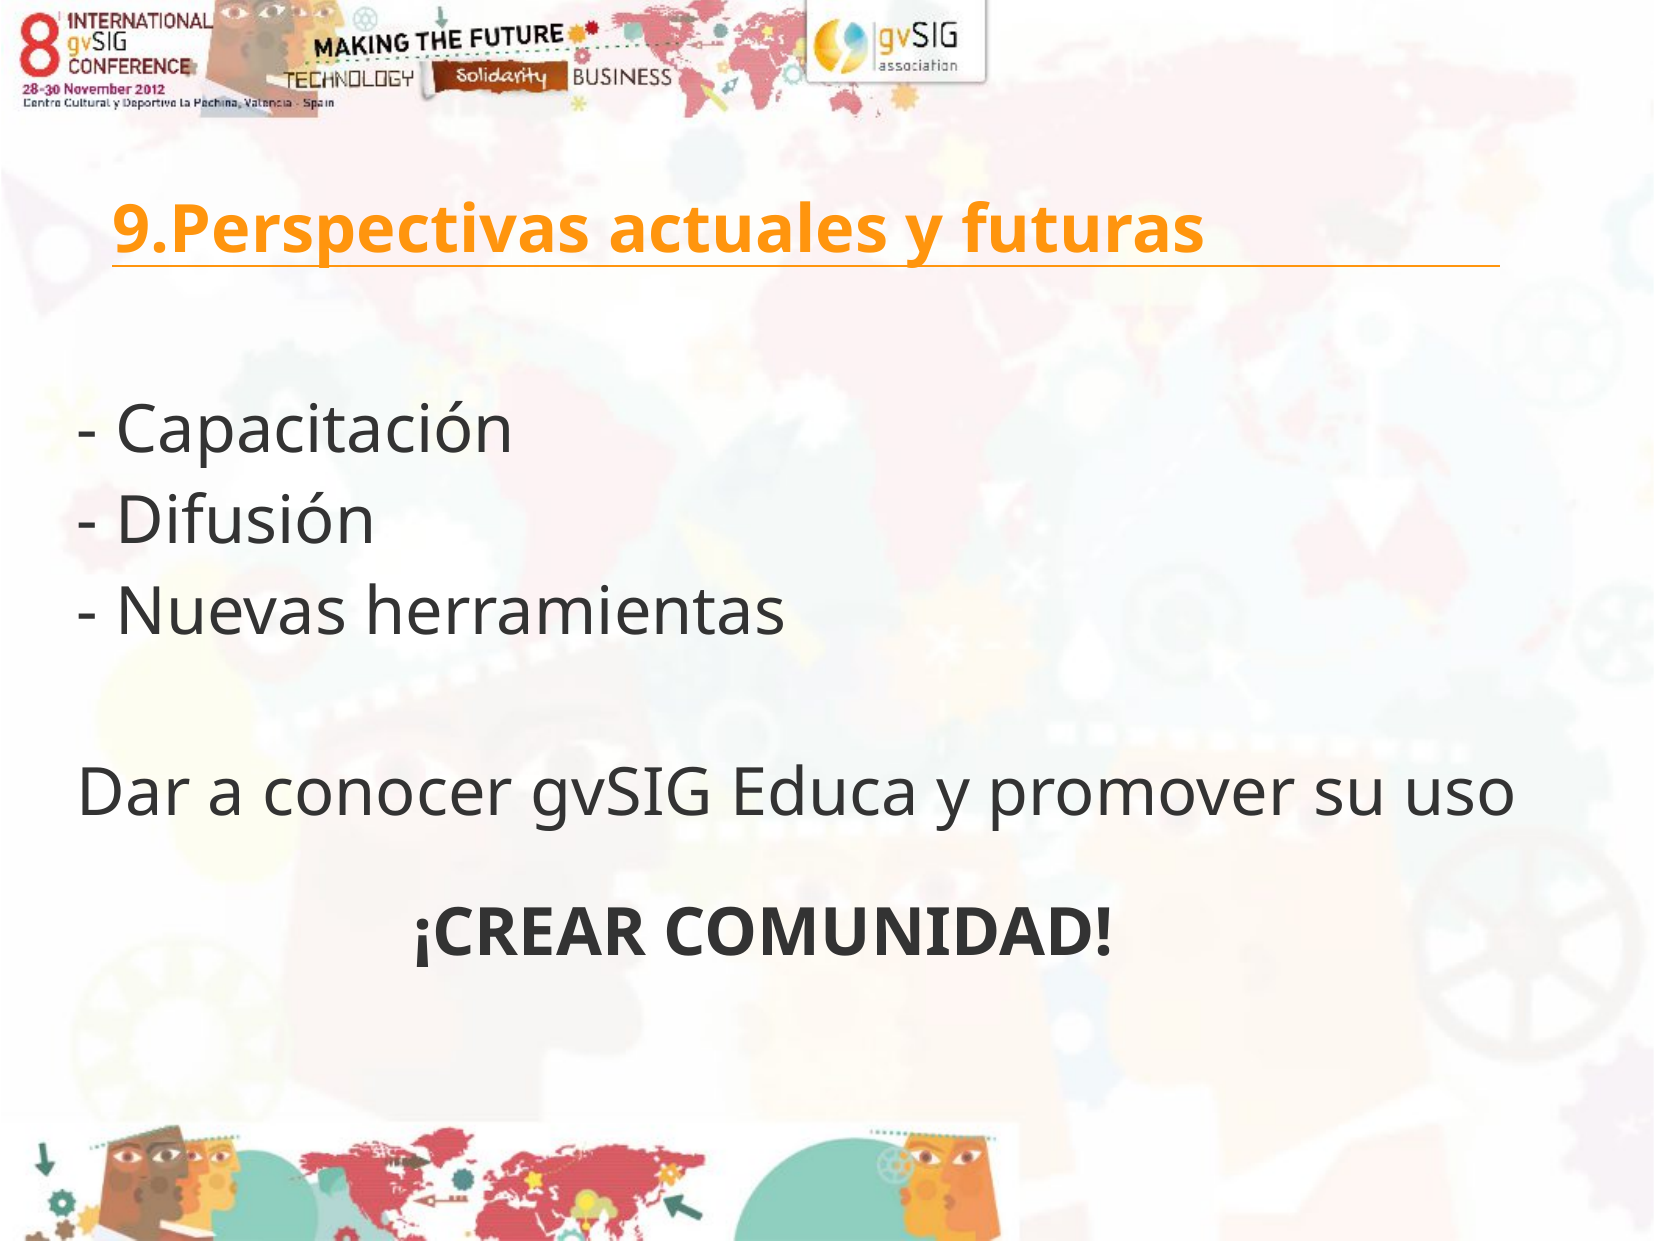

9.Perspectivas actuales y futuras
# - Capacitación - Difusión - Nuevas herramientas Dar a conocer gvSIG Educa y promover su uso
¡CREAR COMUNIDAD!